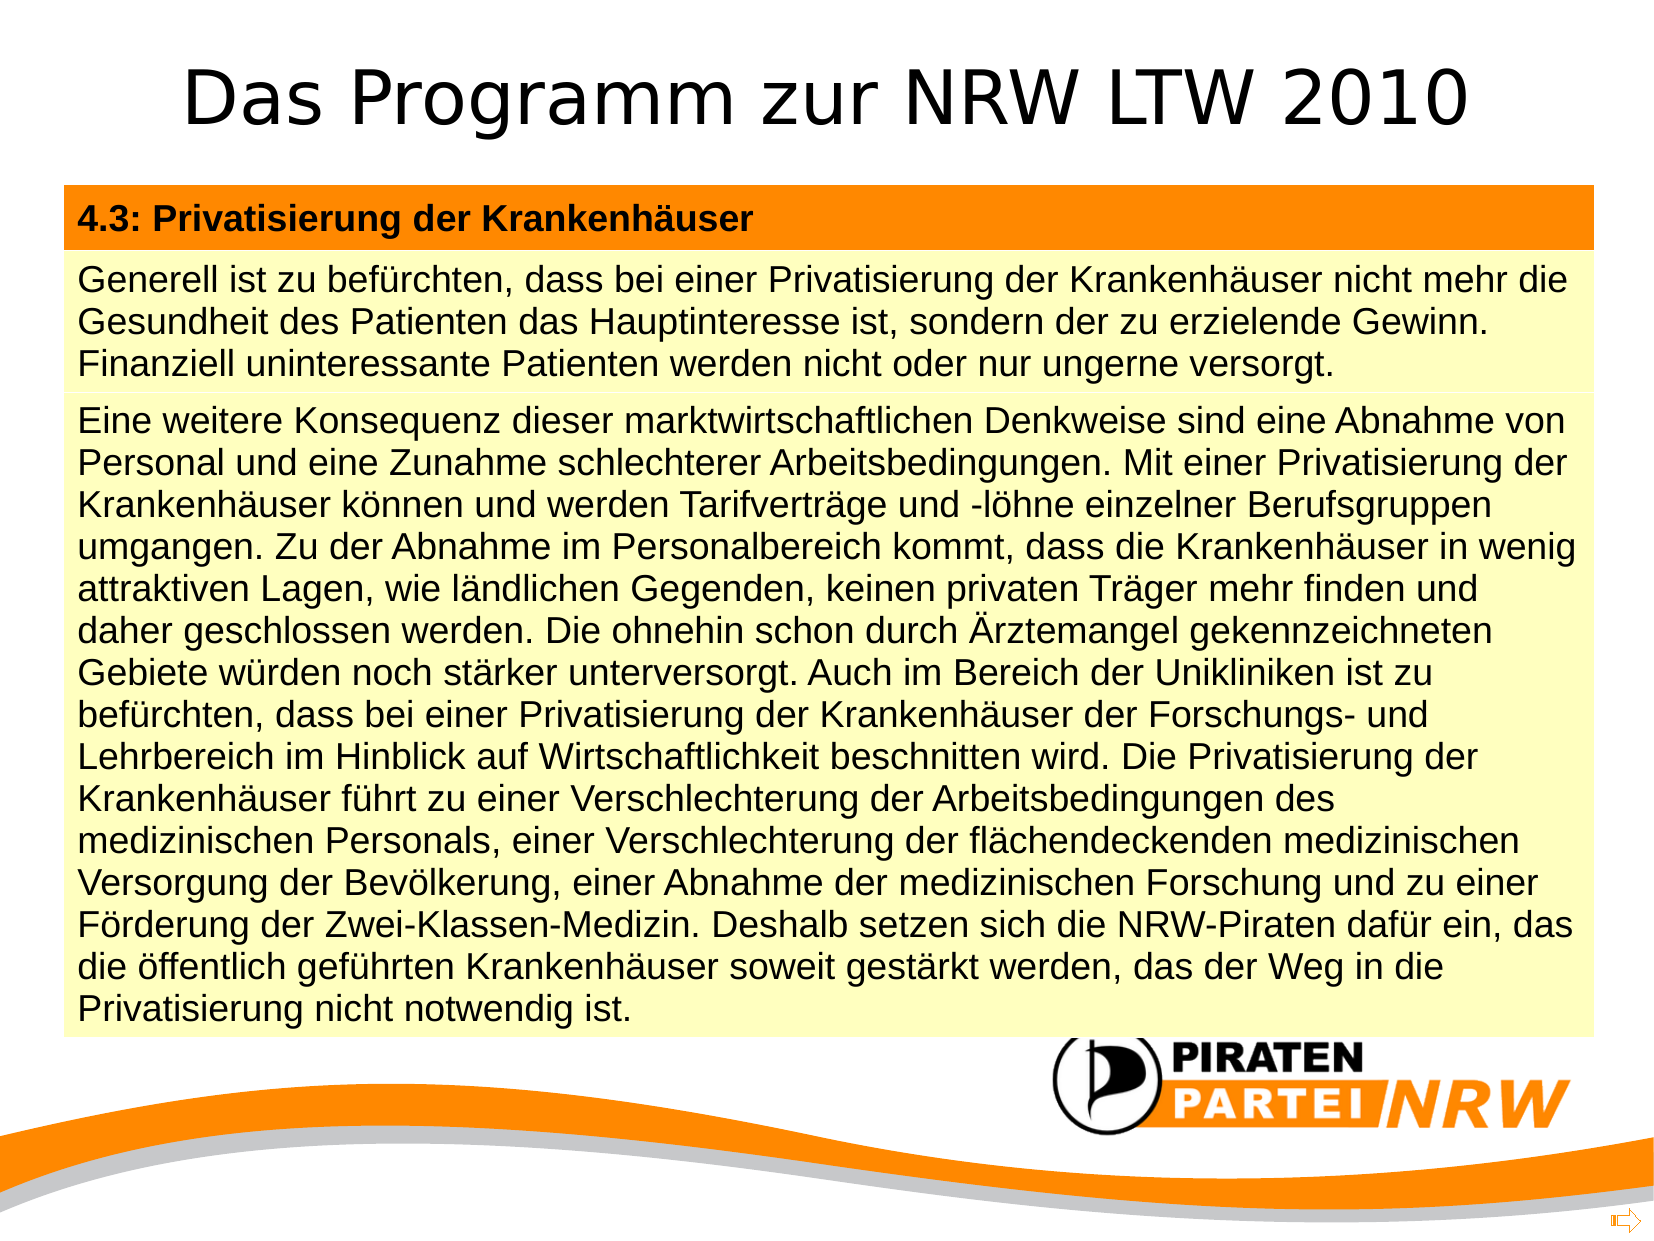

# Das Programm zur NRW LTW 2010
| 4.3: ﻿Privatisierung der Krankenhäuser |
| --- |
| Generell ist zu befürchten, dass bei einer Privatisierung der Krankenhäuser nicht mehr die Gesundheit des Patienten das Hauptinteresse ist, sondern der zu erzielende Gewinn. Finanziell uninteressante Patienten werden nicht oder nur ungerne versorgt. |
| Eine weitere Konsequenz dieser marktwirtschaftlichen Denkweise sind eine Abnahme von Personal und eine Zunahme schlechterer Arbeitsbedingungen. Mit einer Privatisierung der Krankenhäuser können und werden Tarifverträge und -löhne einzelner Berufsgruppen umgangen. Zu der Abnahme im Personalbereich kommt, dass die Krankenhäuser in wenig attraktiven Lagen, wie ländlichen Gegenden, keinen privaten Träger mehr finden und daher geschlossen werden. Die ohnehin schon durch Ärztemangel gekennzeichneten Gebiete würden noch stärker unterversorgt. Auch im Bereich der Unikliniken ist zu befürchten, dass bei einer Privatisierung der Krankenhäuser der Forschungs- und Lehrbereich im Hinblick auf Wirtschaftlichkeit beschnitten wird. Die Privatisierung der Krankenhäuser führt zu einer Verschlechterung der Arbeitsbedingungen des medizinischen Personals, einer Verschlechterung der flächendeckenden medizinischen Versorgung der Bevölkerung, einer Abnahme der medizinischen Forschung und zu einer Förderung der Zwei-Klassen-Medizin. Deshalb setzen sich die NRW-Piraten dafür ein, das die öffentlich geführten Krankenhäuser soweit gestärkt werden, das der Weg in die Privatisierung nicht notwendig ist. |